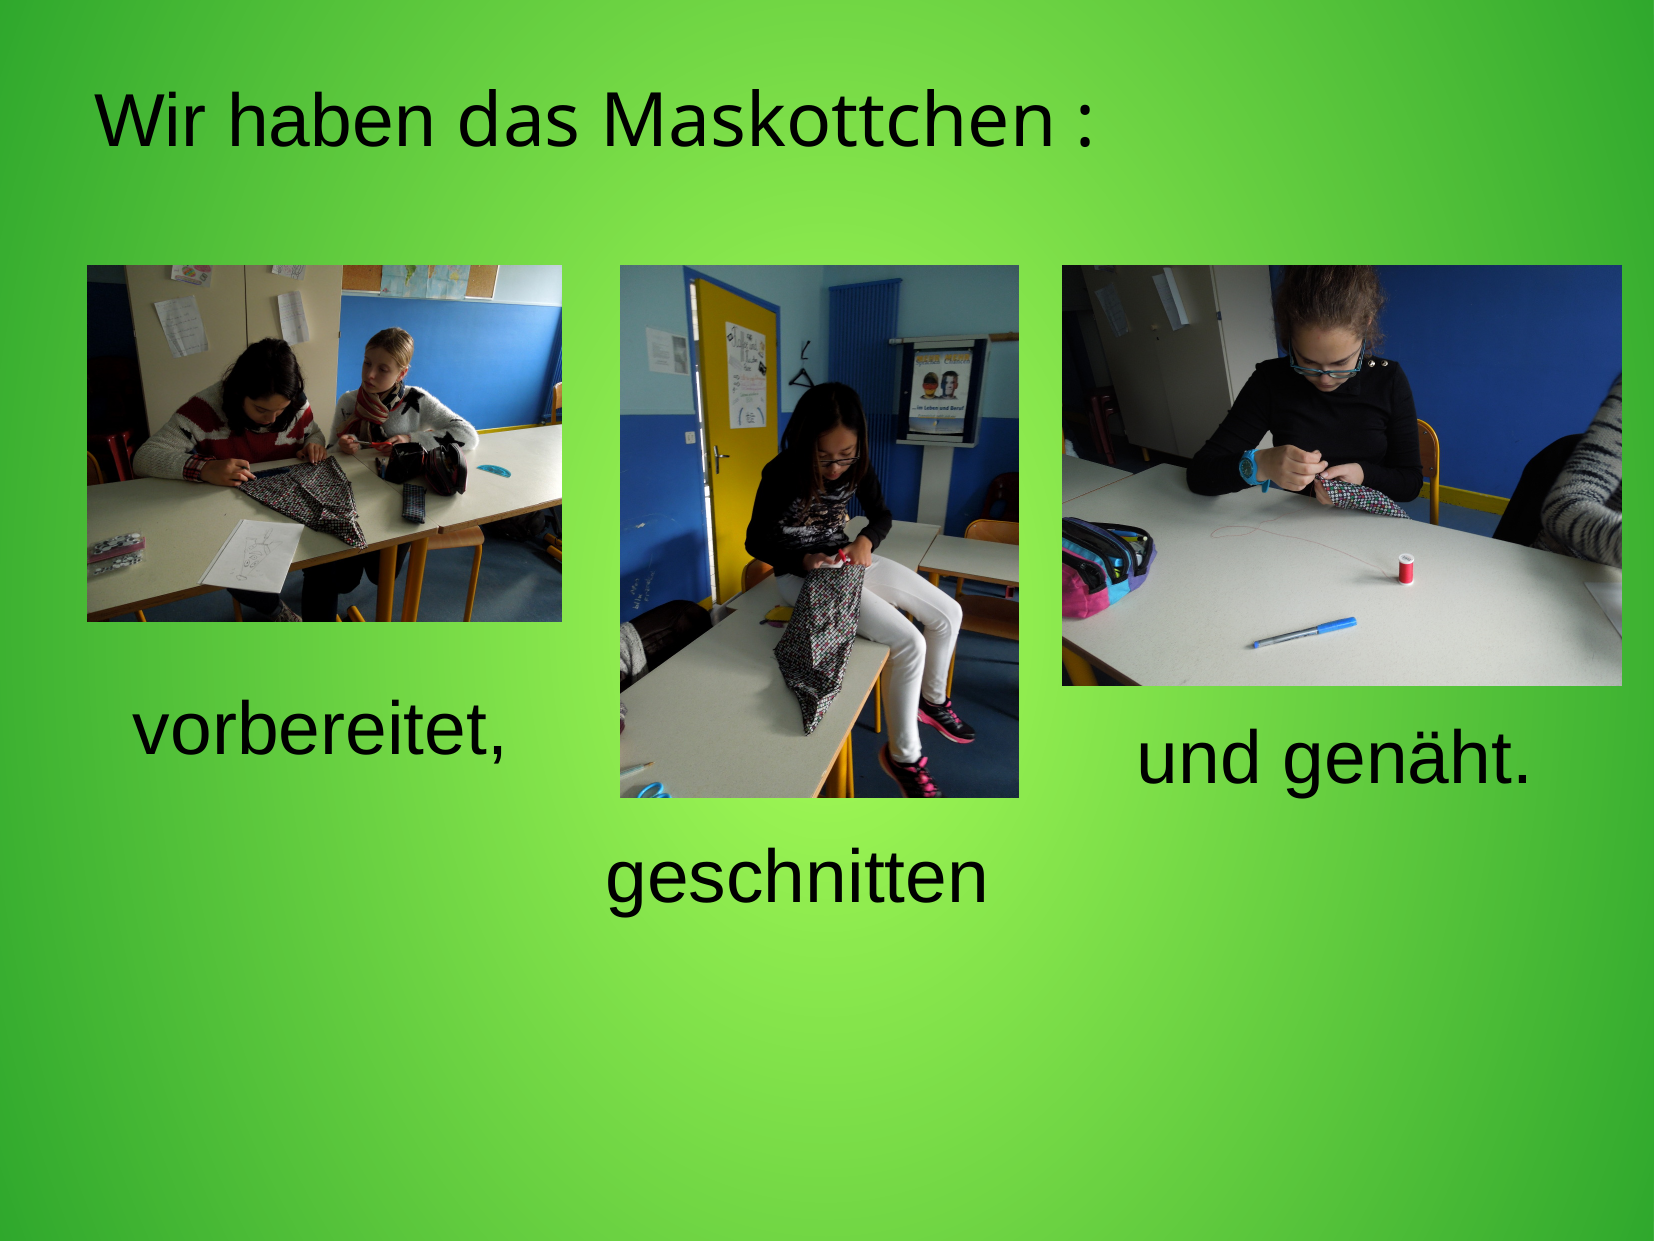

Wir haben das Maskottchen :
vorbereitet,
und genäht.
geschnitten